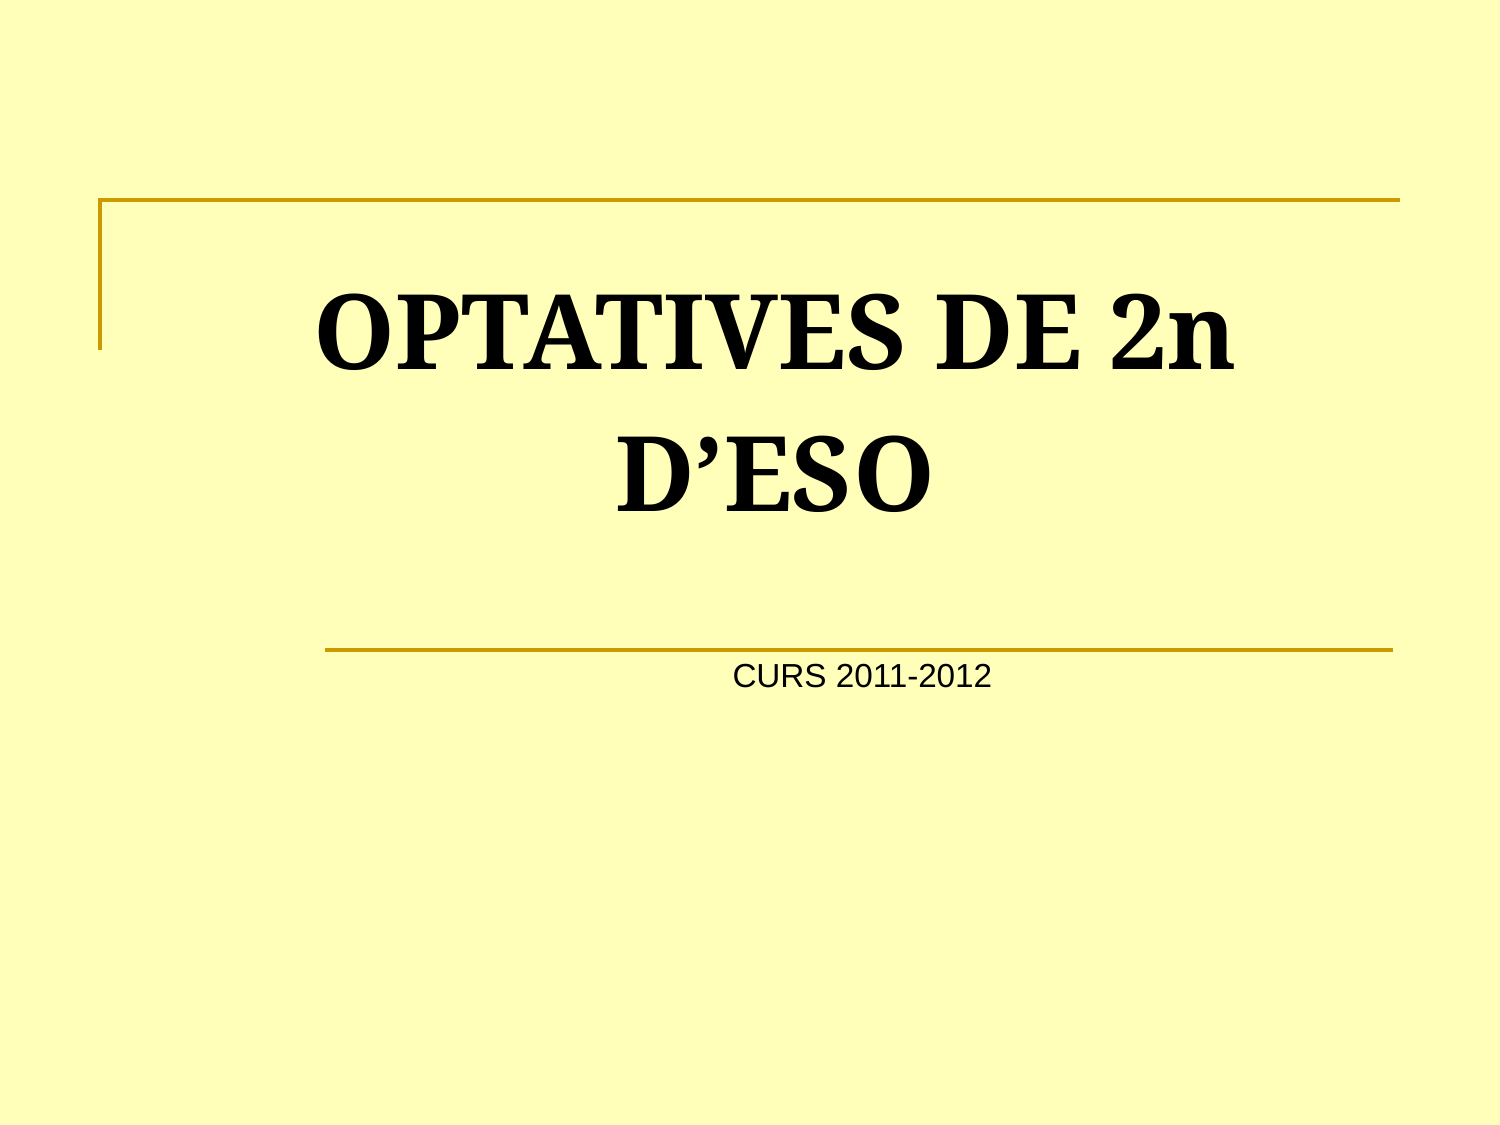

# OPTATIVES DE 2n D’ESO
CURS 2011-2012